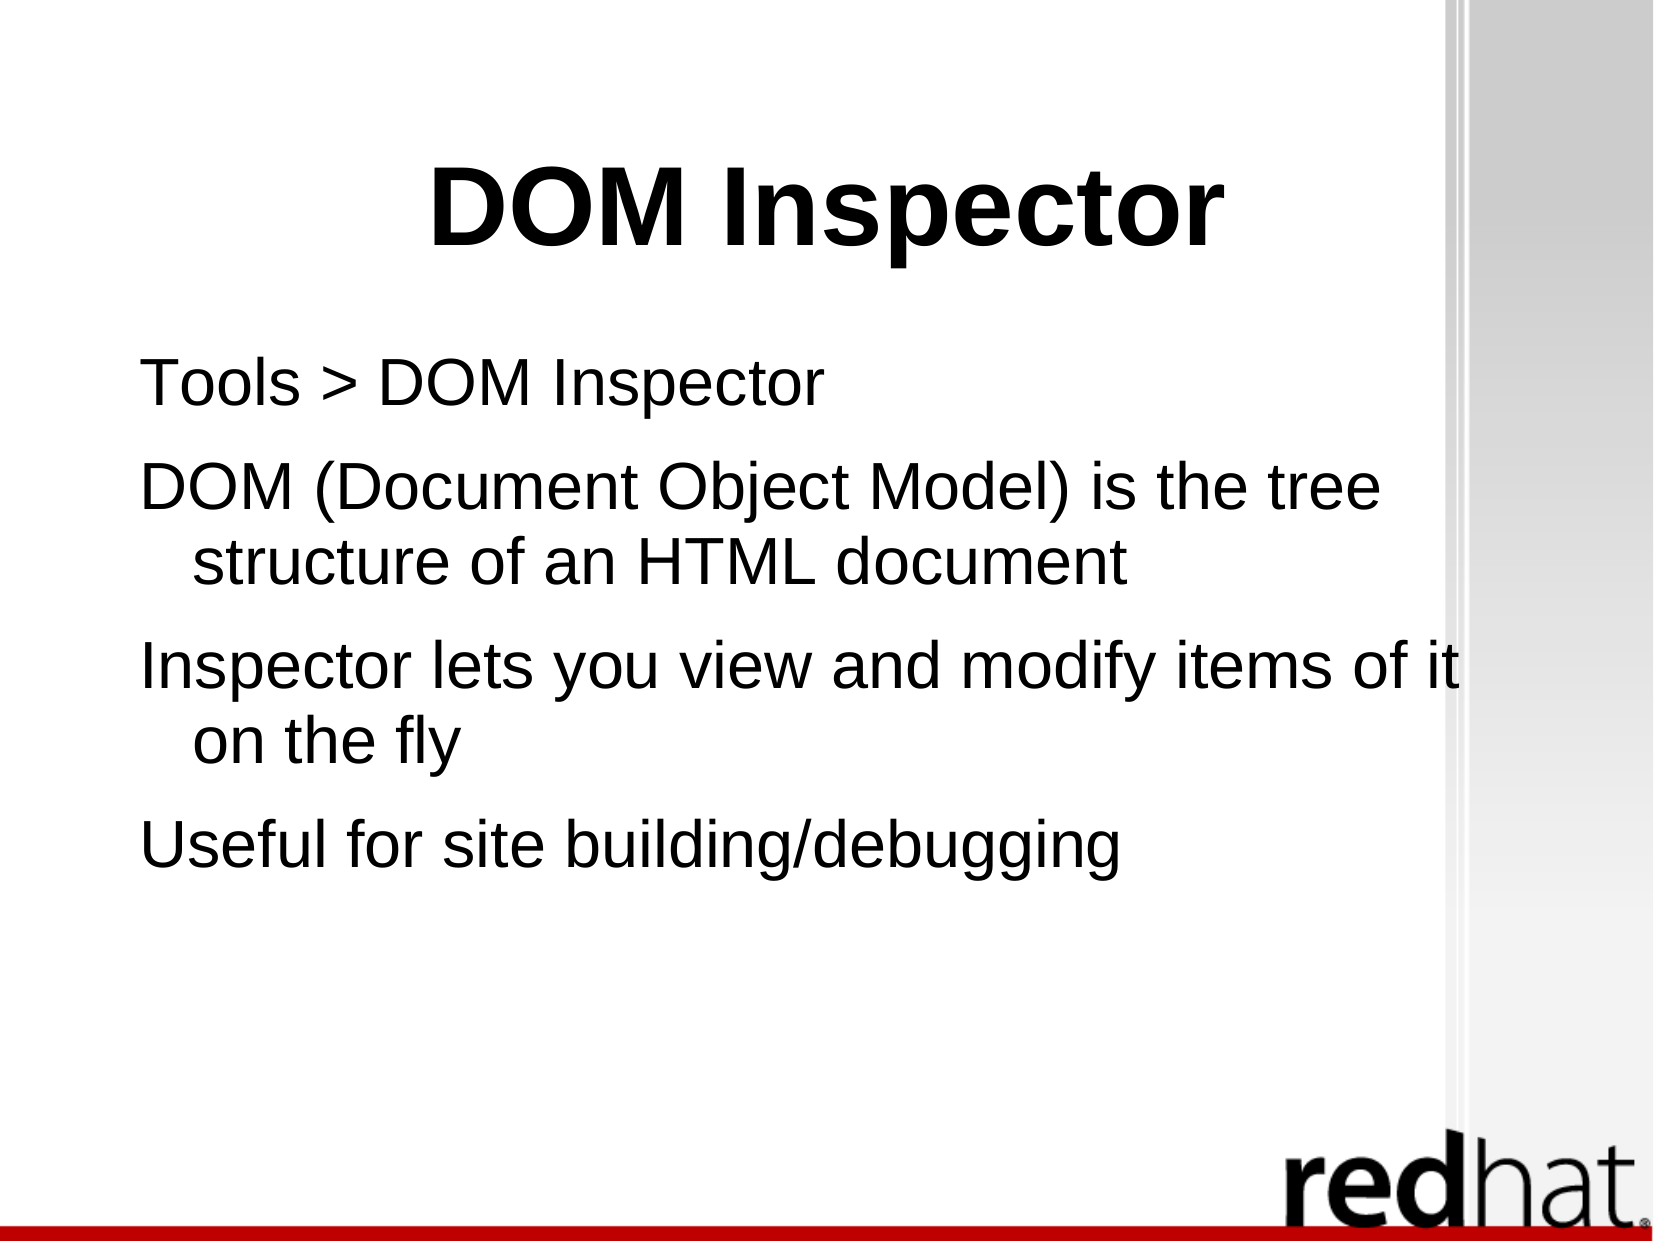

# DOM Inspector
Tools > DOM Inspector
DOM (Document Object Model) is the tree structure of an HTML document
Inspector lets you view and modify items of it on the fly
Useful for site building/debugging